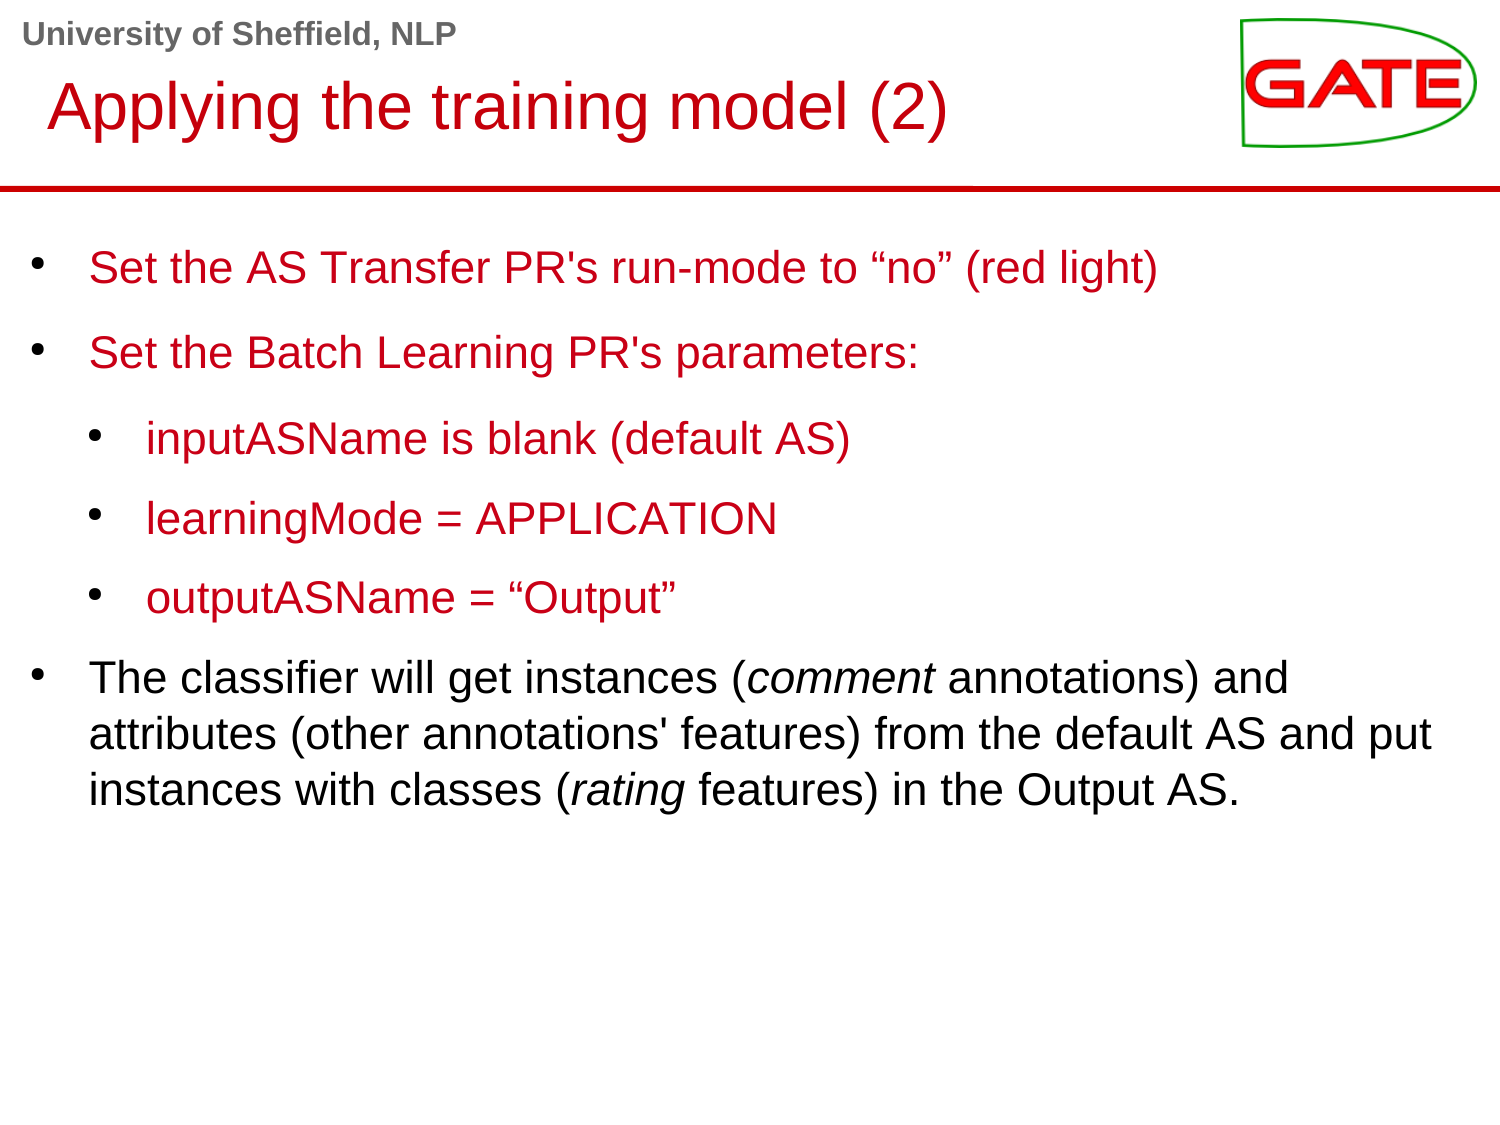

# Applying the training model (2)
Set the AS Transfer PR's run-mode to “no” (red light)
Set the Batch Learning PR's parameters:
inputASName is blank (default AS)
learningMode = APPLICATION
outputASName = “Output”
The classifier will get instances (comment annotations) and attributes (other annotations' features) from the default AS and put instances with classes (rating features) in the Output AS.